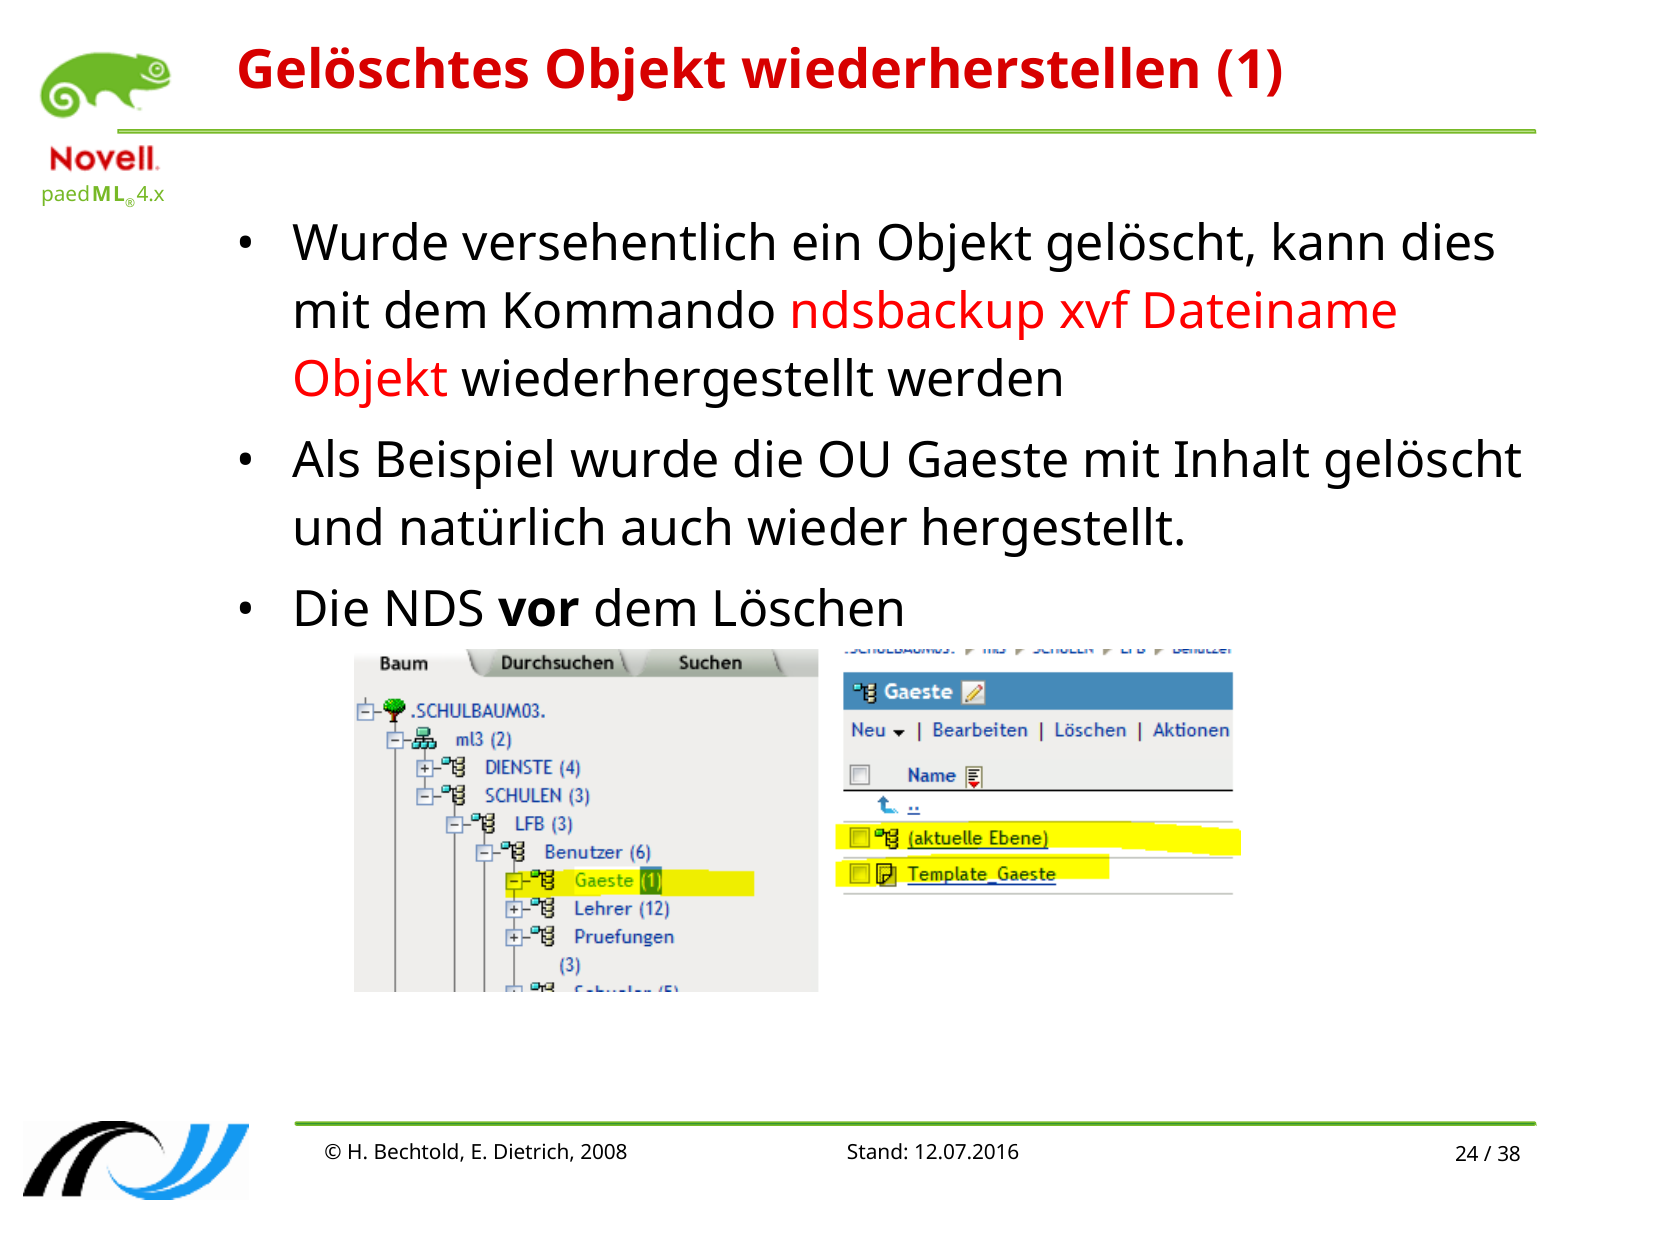

# Gelöschtes Objekt wiederherstellen (1)
Wurde versehentlich ein Objekt gelöscht, kann dies mit dem Kommando ndsbackup xvf Dateiname Objekt wiederhergestellt werden
Als Beispiel wurde die OU Gaeste mit Inhalt gelöscht und natürlich auch wieder hergestellt.
Die NDS vor dem Löschen
© H. Bechtold, E. Dietrich, 2008
12.07.2016
24